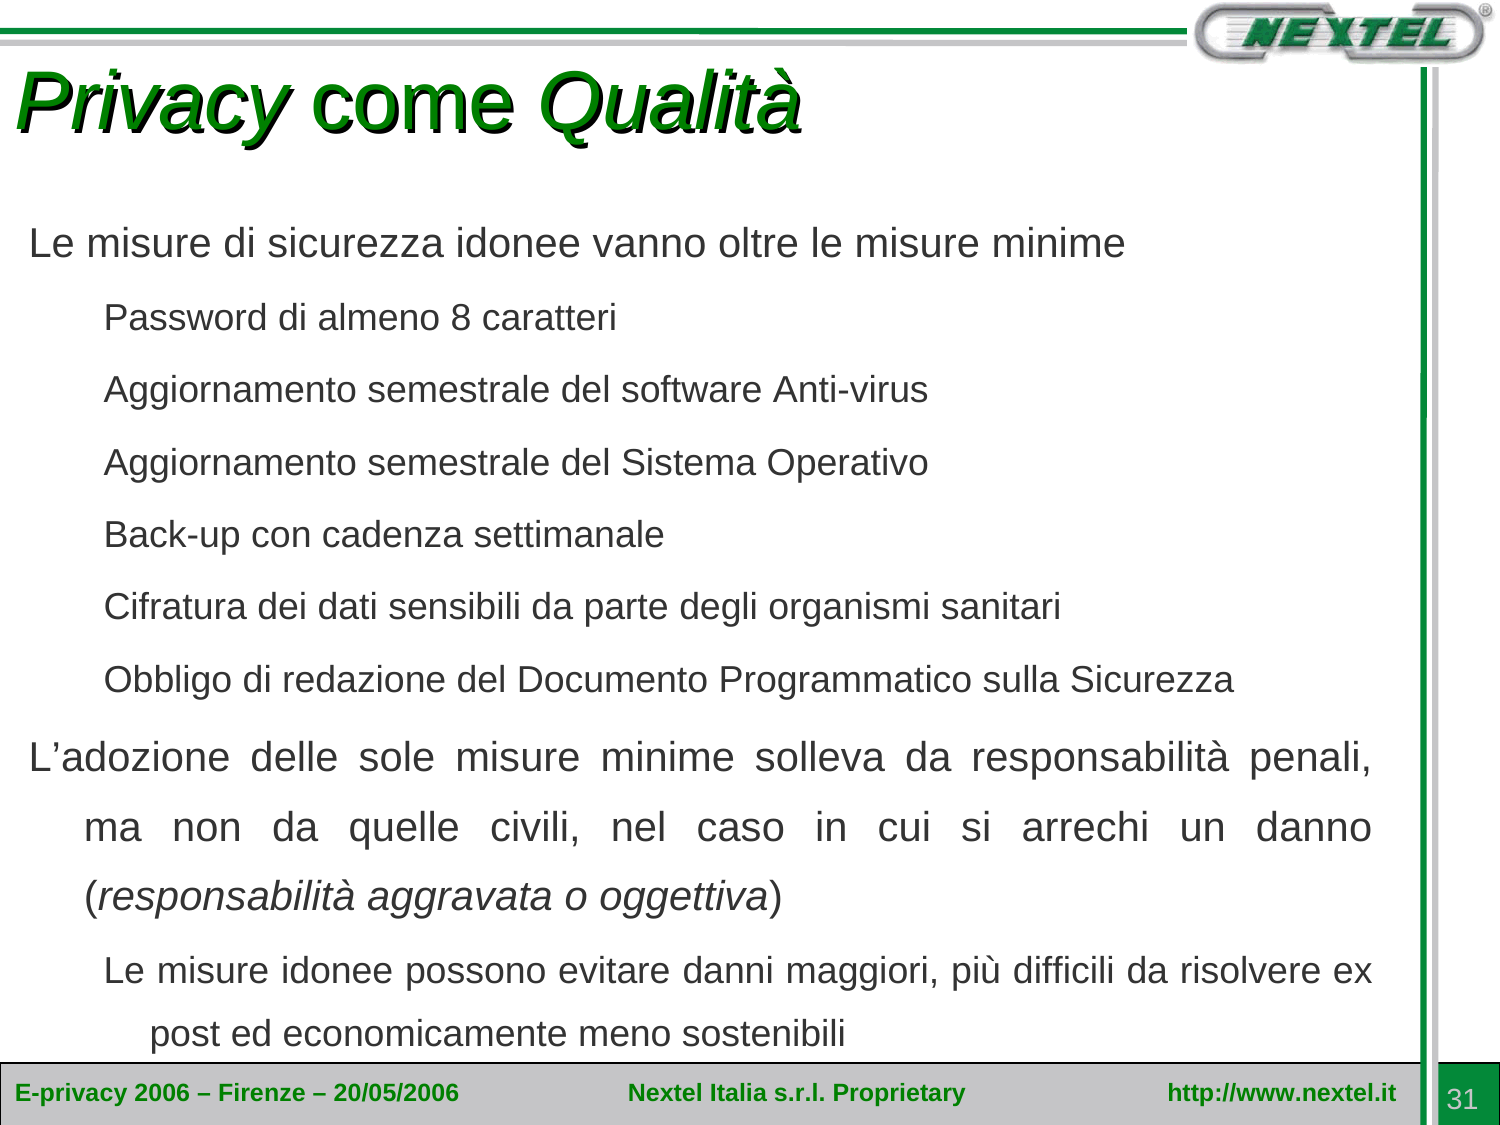

Privacy come Qualità
# Le misure di sicurezza idonee vanno oltre le misure minime
Password di almeno 8 caratteri
Aggiornamento semestrale del software Anti-virus
Aggiornamento semestrale del Sistema Operativo
Back-up con cadenza settimanale
Cifratura dei dati sensibili da parte degli organismi sanitari
Obbligo di redazione del Documento Programmatico sulla Sicurezza
L’adozione delle sole misure minime solleva da responsabilità penali, ma non da quelle civili, nel caso in cui si arrechi un danno (responsabilità aggravata o oggettiva)
Le misure idonee possono evitare danni maggiori, più difficili da risolvere ex post ed economicamente meno sostenibili
31